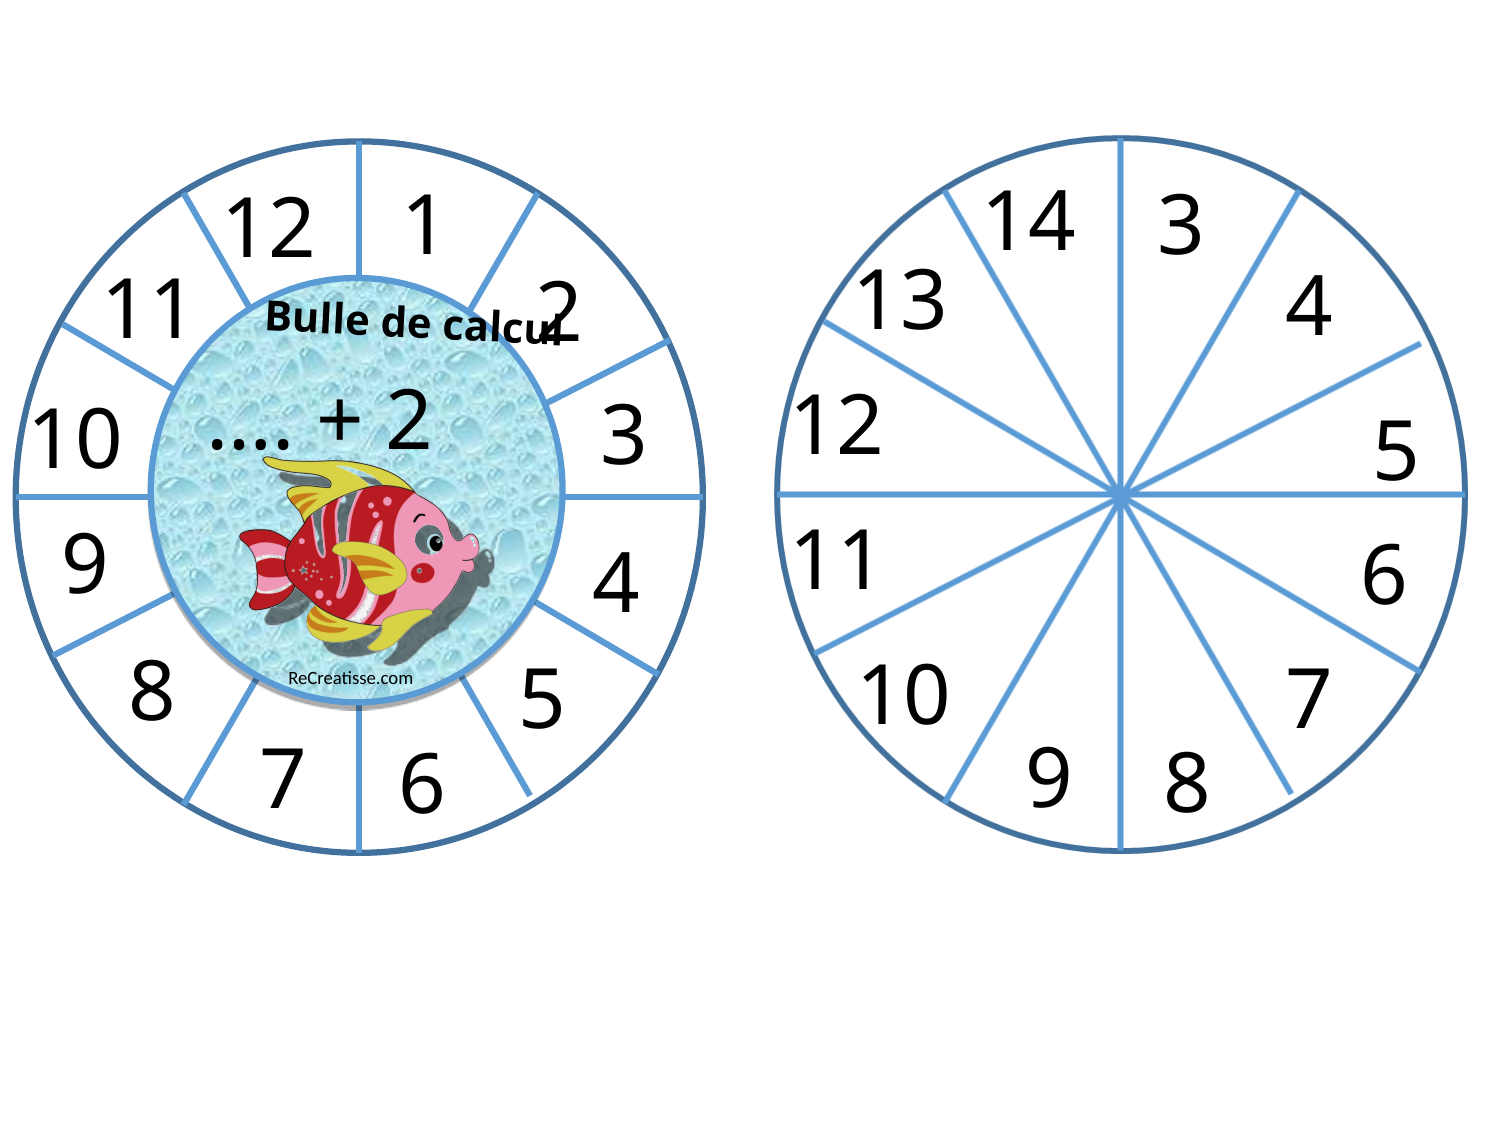

14
1
3
12
13
4
11
2
Bulle de calcul
…. + 2
12
3
10
5
11
9
6
4
8
10
5
7
ReCreatisse.com
9
7
8
6